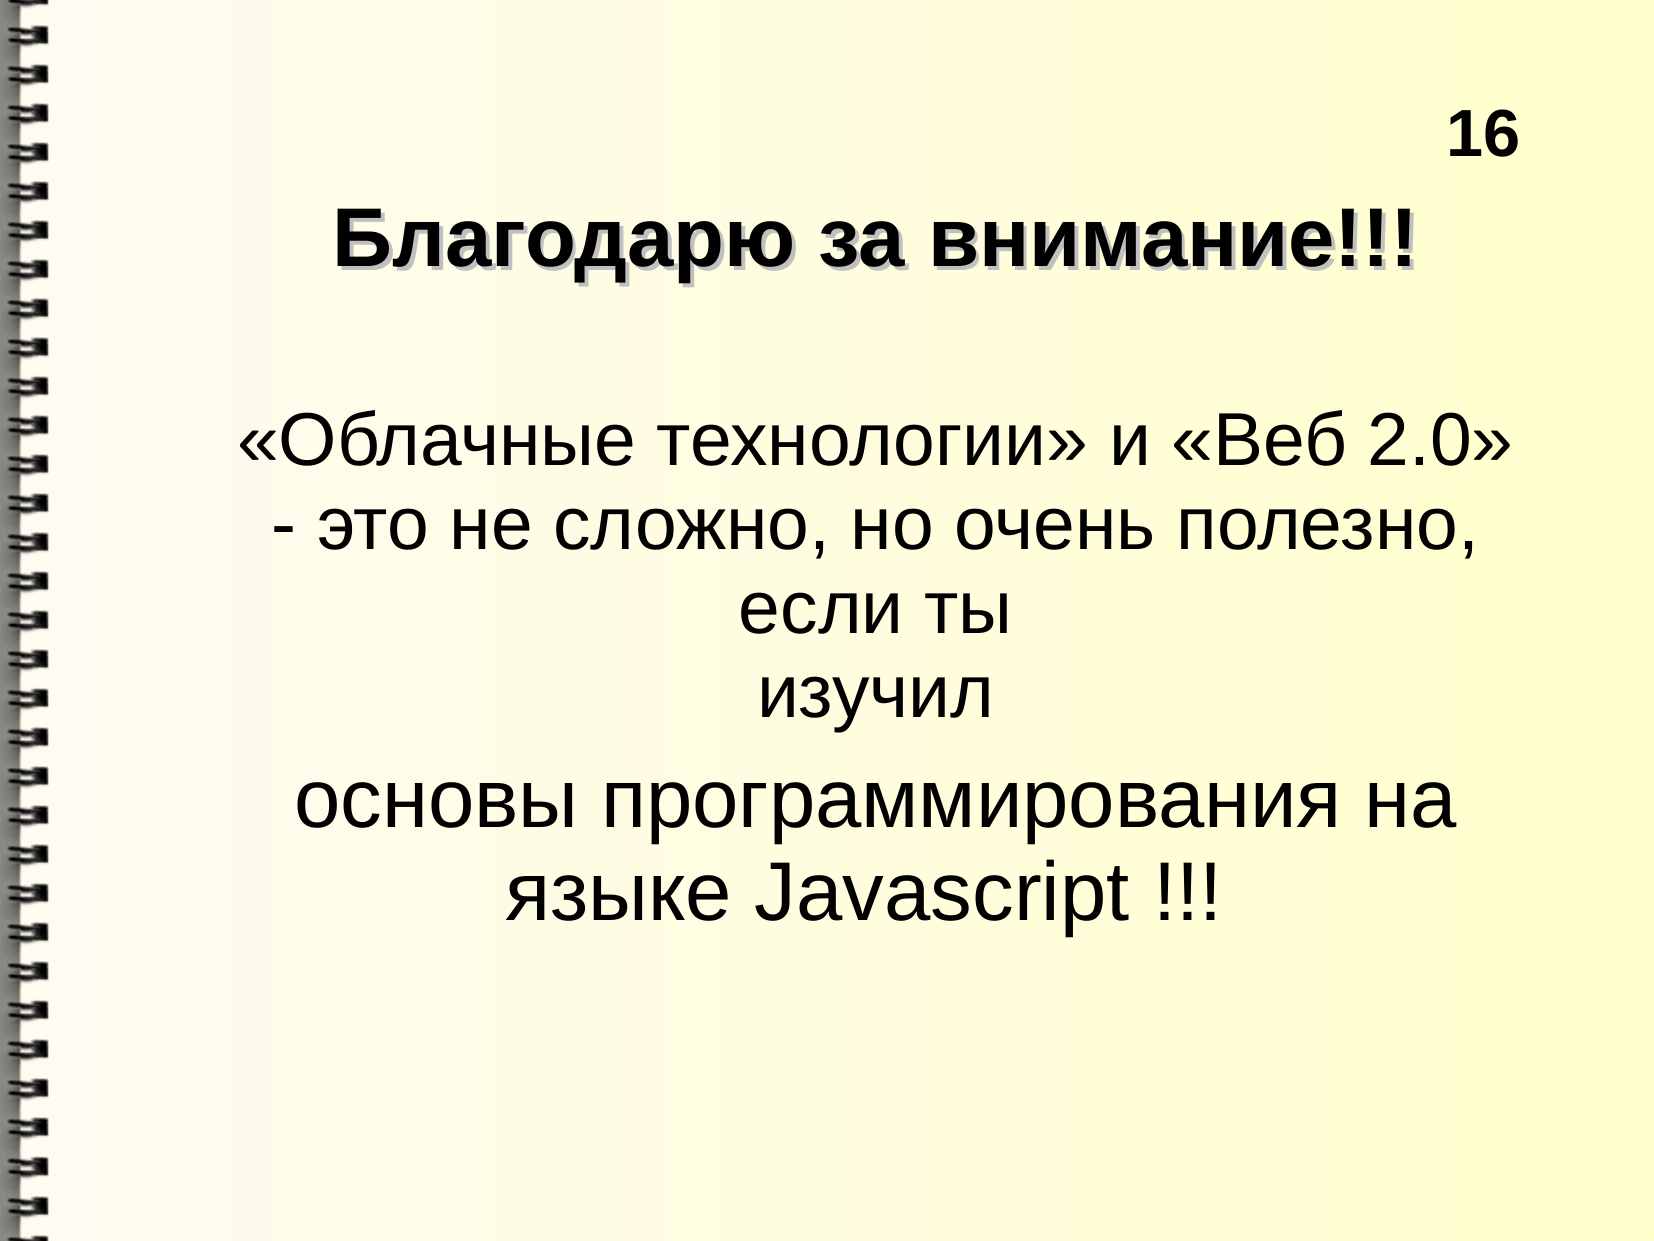

Благодарю за внимание!!!
«Облачные технологии» и «Веб 2.0» - это не сложно, но очень полезно, если ты
изучил
основы программирования на языке Javascript !!!